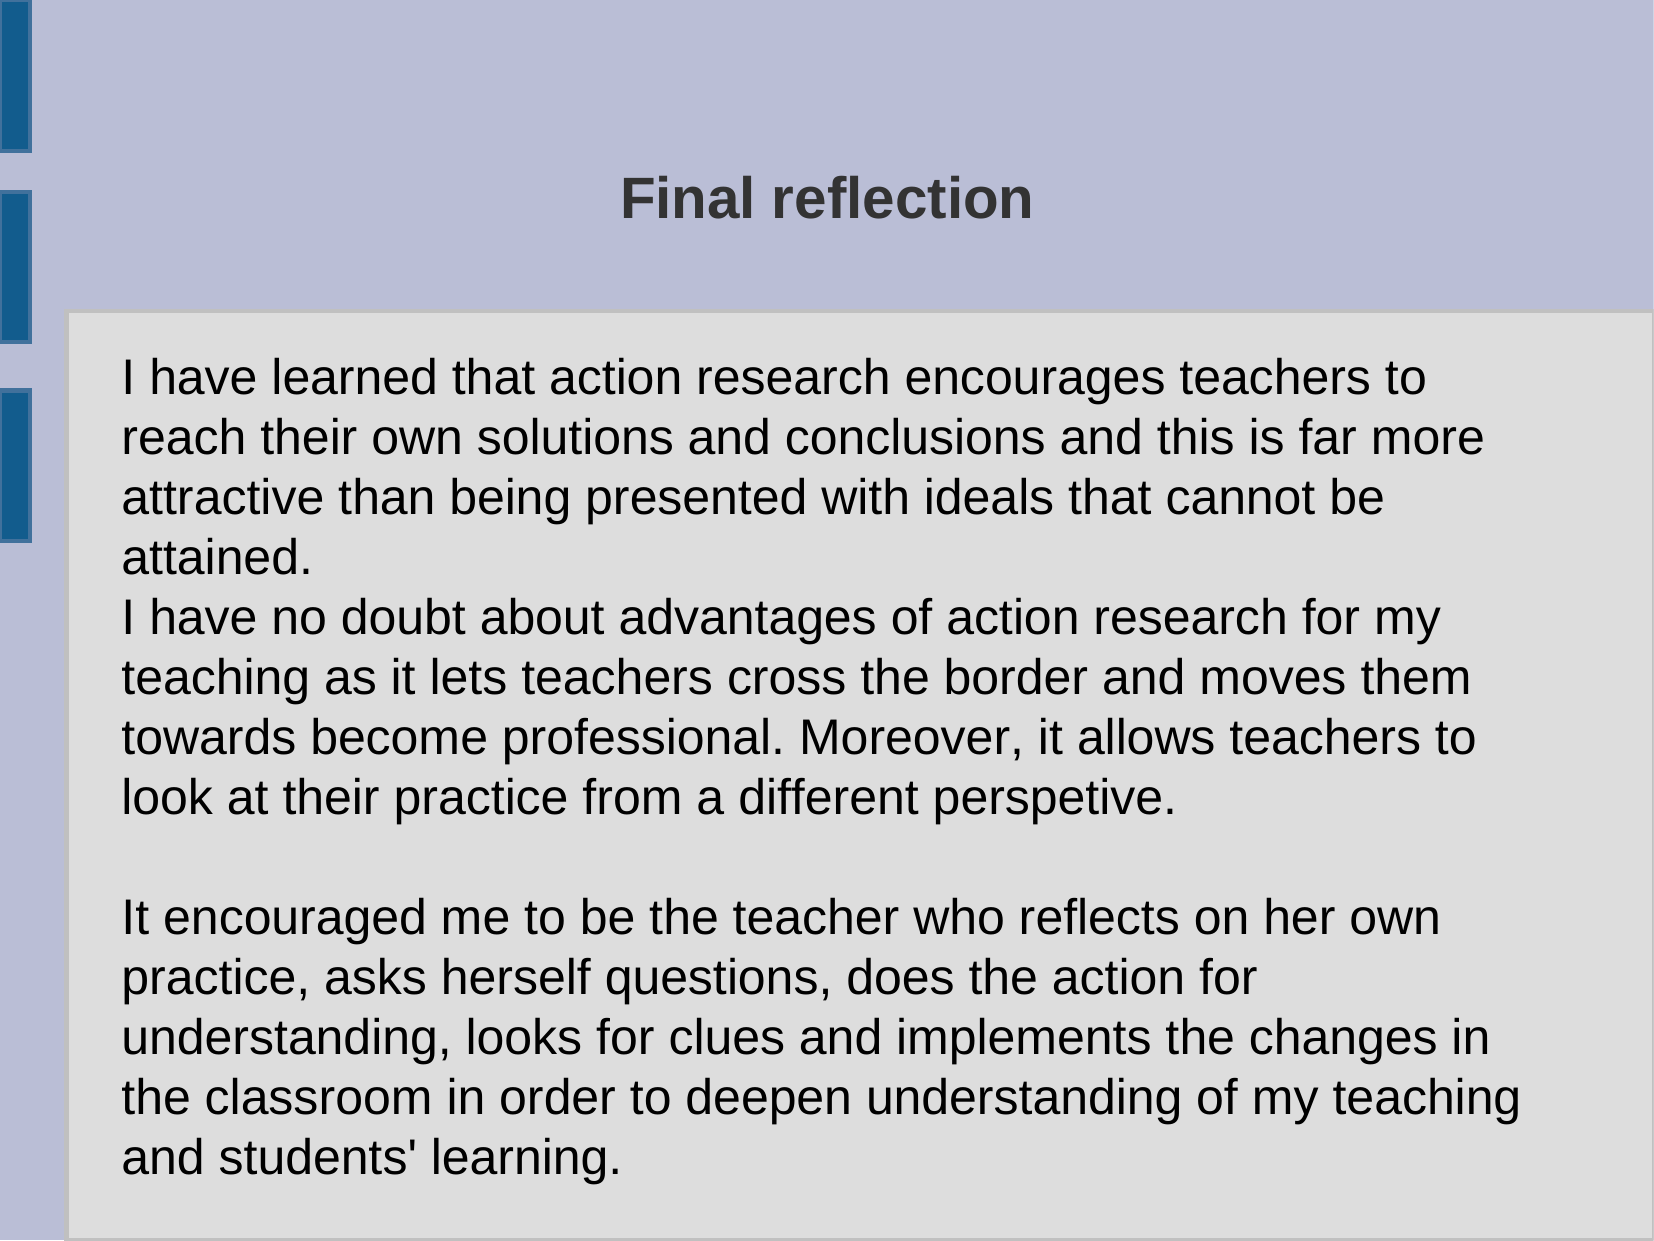

# Final reflection
I have learned that action research encourages teachers to reach their own solutions and conclusions and this is far more attractive than being presented with ideals that cannot be attained.
I have no doubt about advantages of action research for my teaching as it lets teachers cross the border and moves them towards become professional. Moreover, it allows teachers to look at their practice from a different perspetive.
It encouraged me to be the teacher who reflects on her own practice, asks herself questions, does the action for understanding, looks for clues and implements the changes in the classroom in order to deepen understanding of my teaching and students' learning.